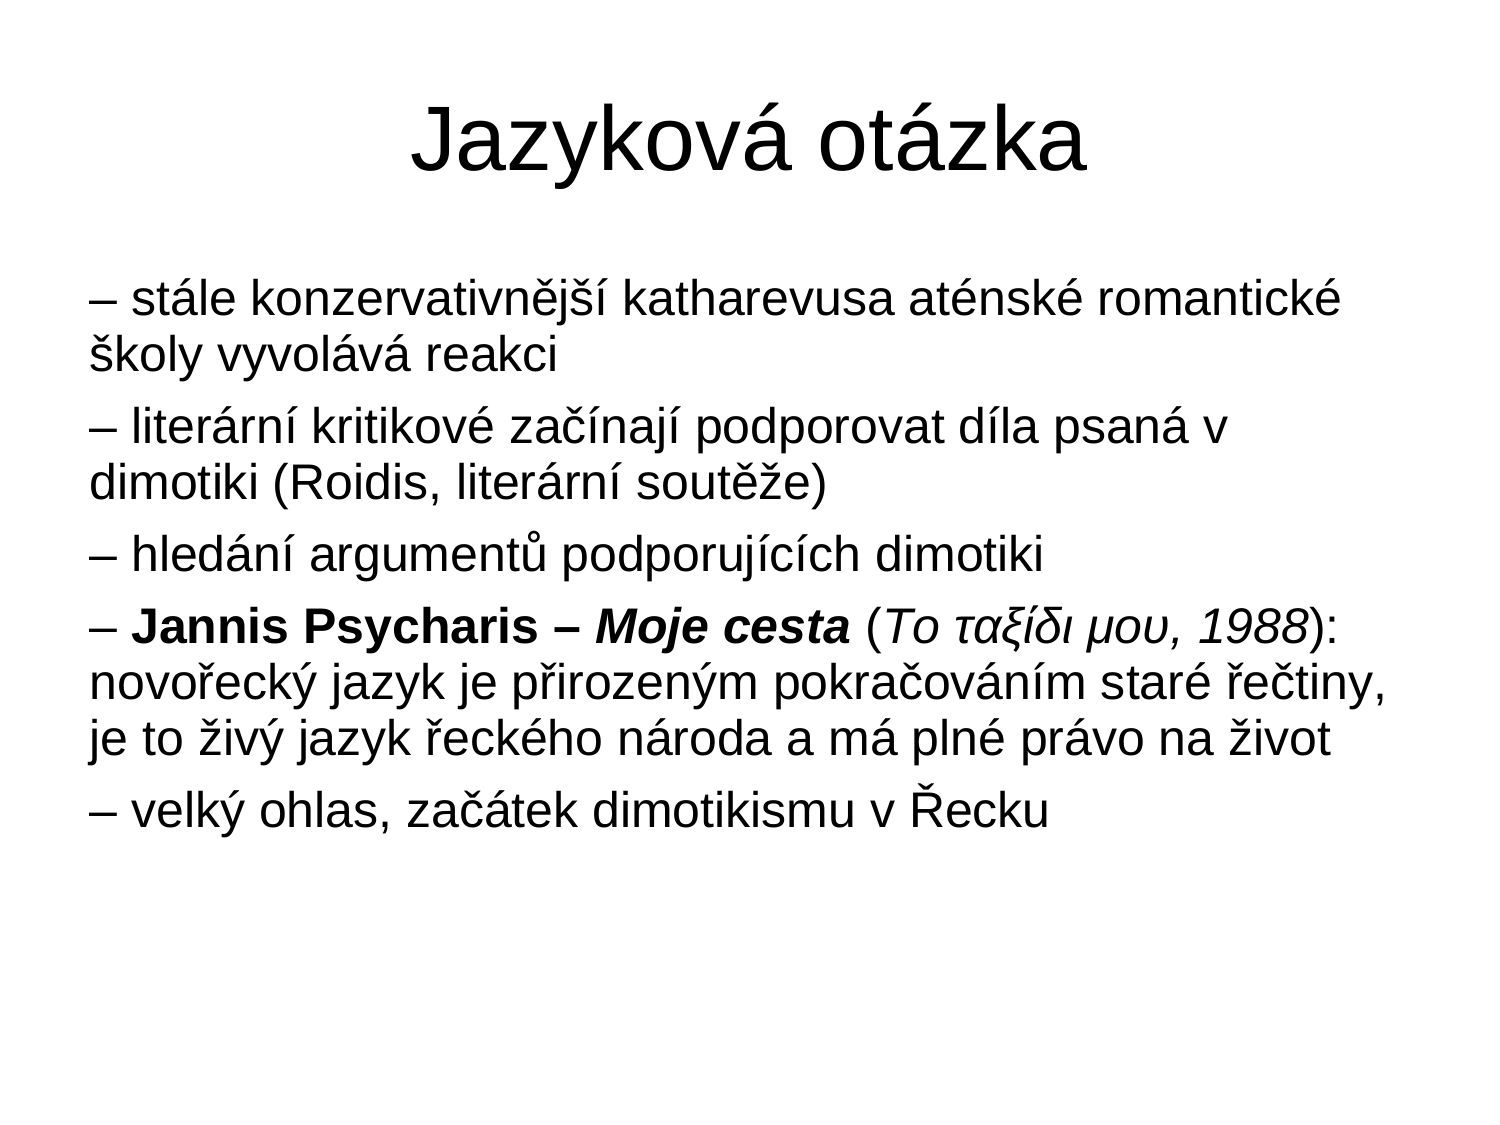

# Jazyková otázka
– stále konzervativnější katharevusa aténské romantické školy vyvolává reakci
– literární kritikové začínají podporovat díla psaná v dimotiki (Roidis, literární soutěže)
– hledání argumentů podporujících dimotiki
– Jannis Psycharis – Moje cesta (To ταξίδι μου, 1988): novořecký jazyk je přirozeným pokračováním staré řečtiny, je to živý jazyk řeckého národa a má plné právo na život
– velký ohlas, začátek dimotikismu v Řecku